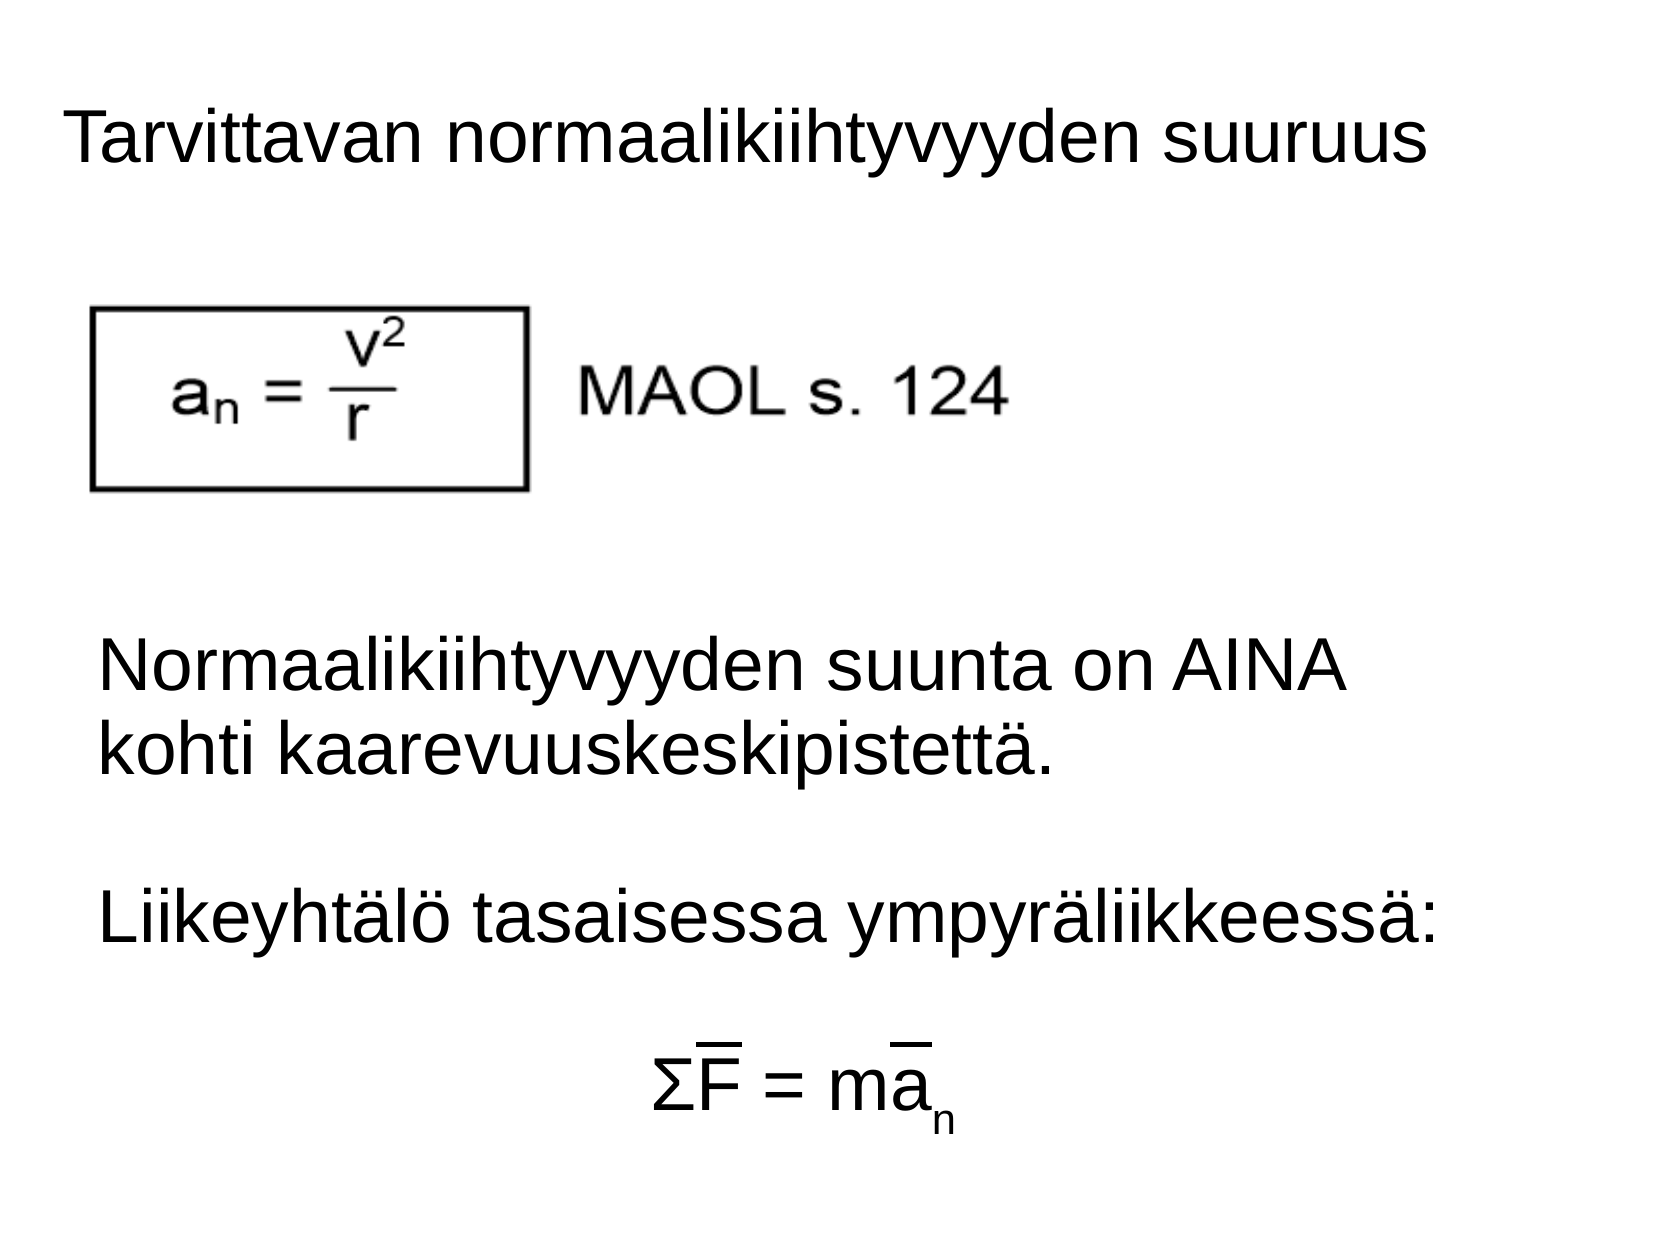

Tarvittavan normaalikiihtyvyyden suuruus
Normaalikiihtyvyyden suunta on AINA kohti kaarevuuskeskipistettä.
Liikeyhtälö tasaisessa ympyräliikkeessä:
ΣF = man